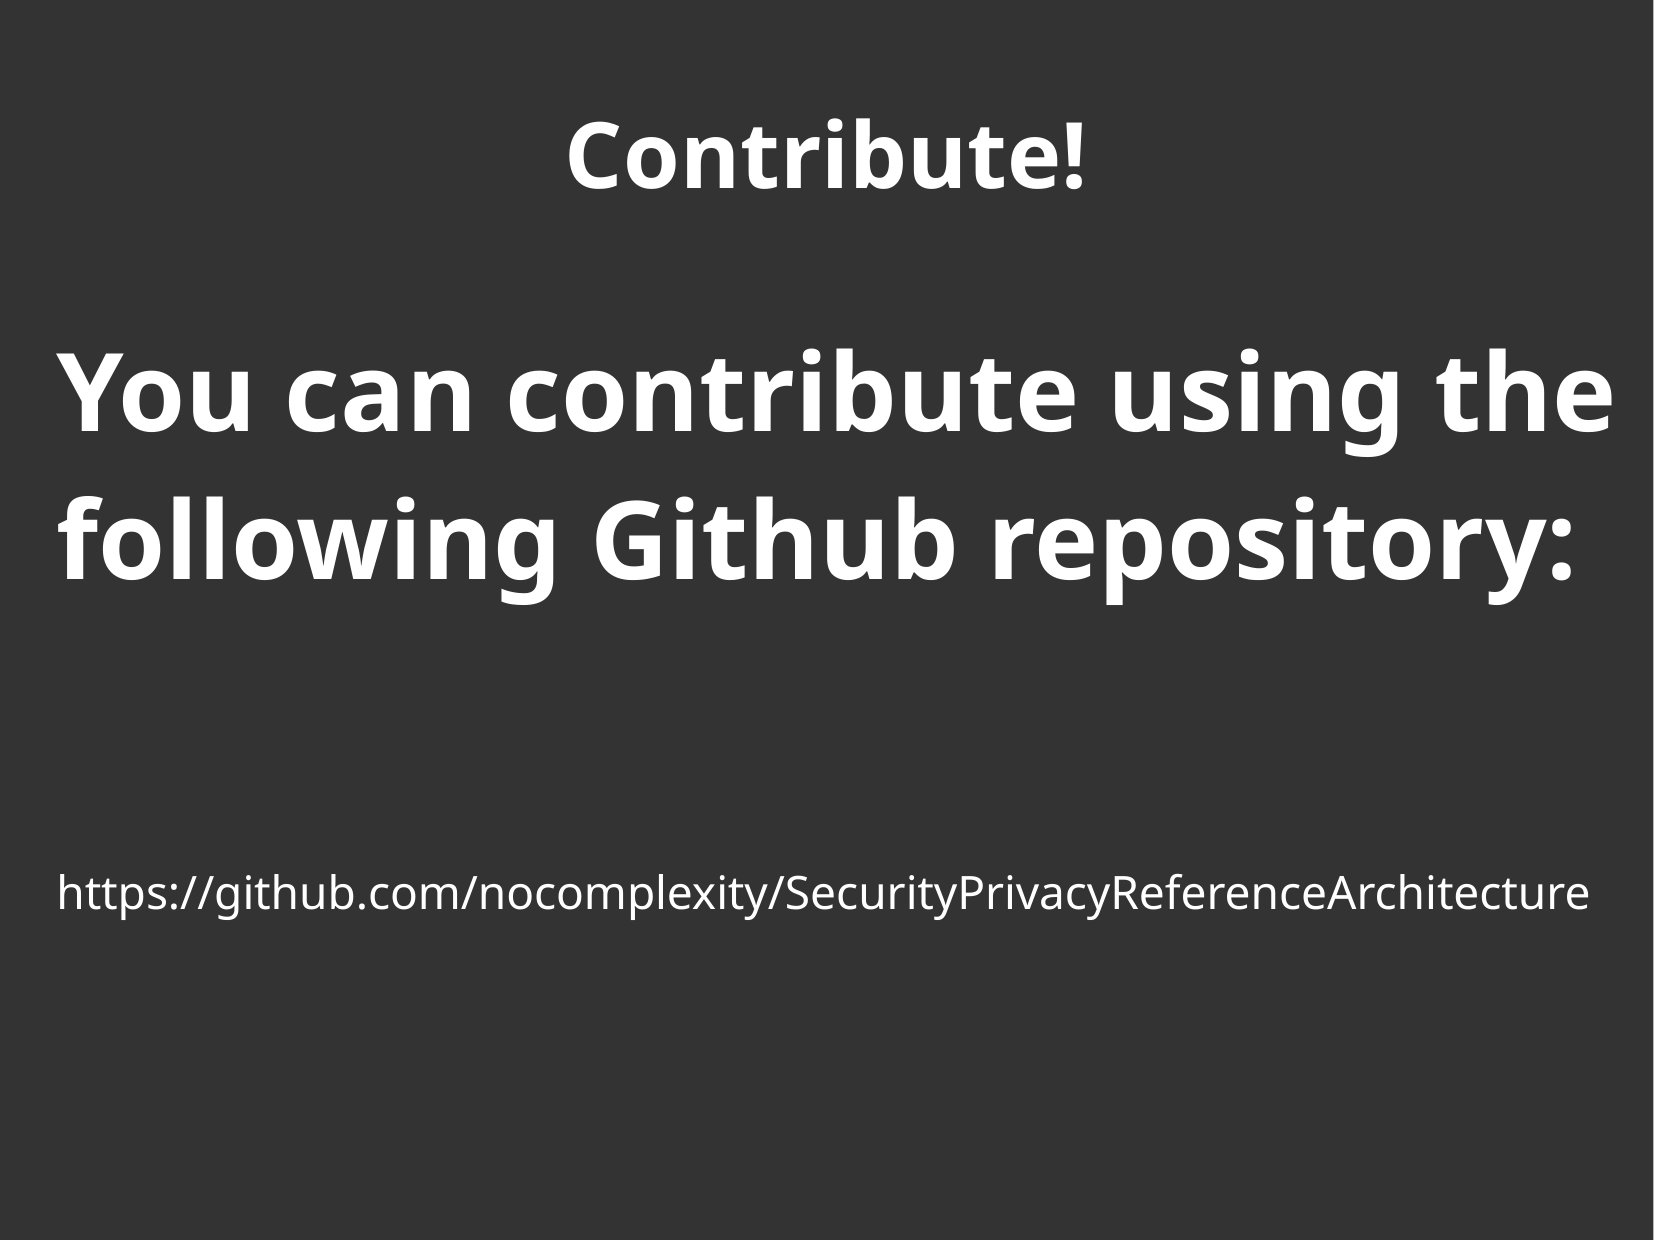

# Contribute!
You can contribute using the following Github repository:
 https://github.com/nocomplexity/SecurityPrivacyReferenceArchitecture